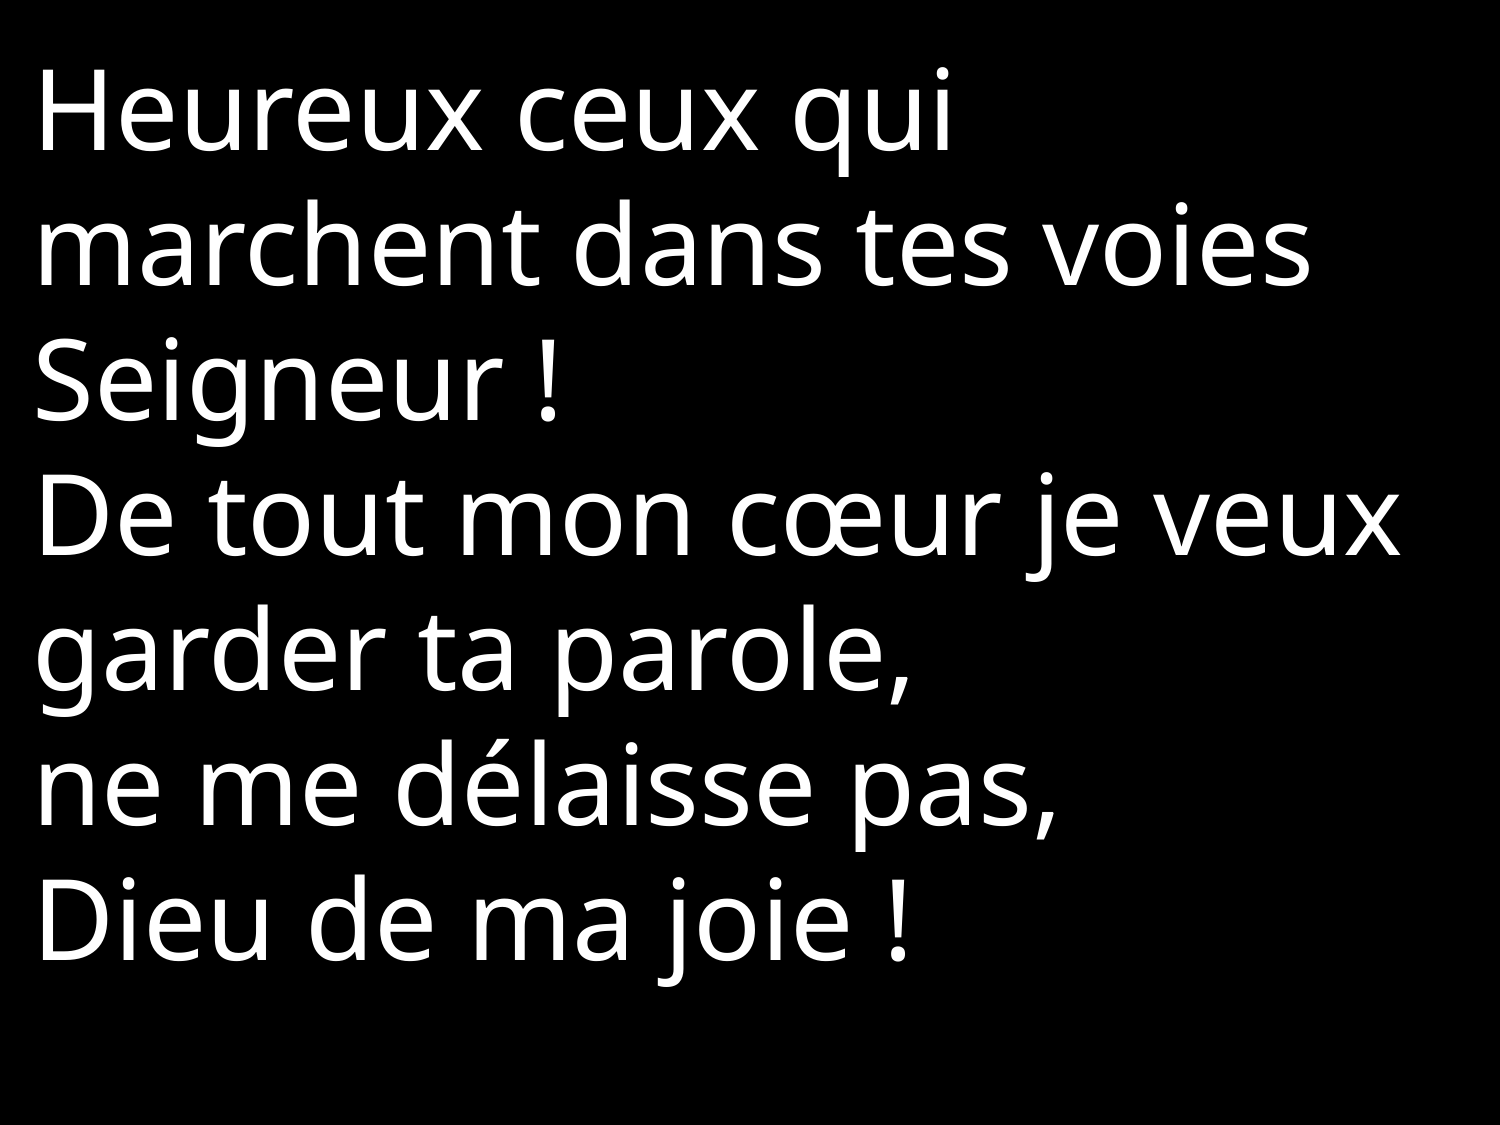

Heureux ceux qui marchent dans tes voies
Seigneur !
De tout mon cœur je veux garder ta parole,
ne me délaisse pas,
Dieu de ma joie !
#